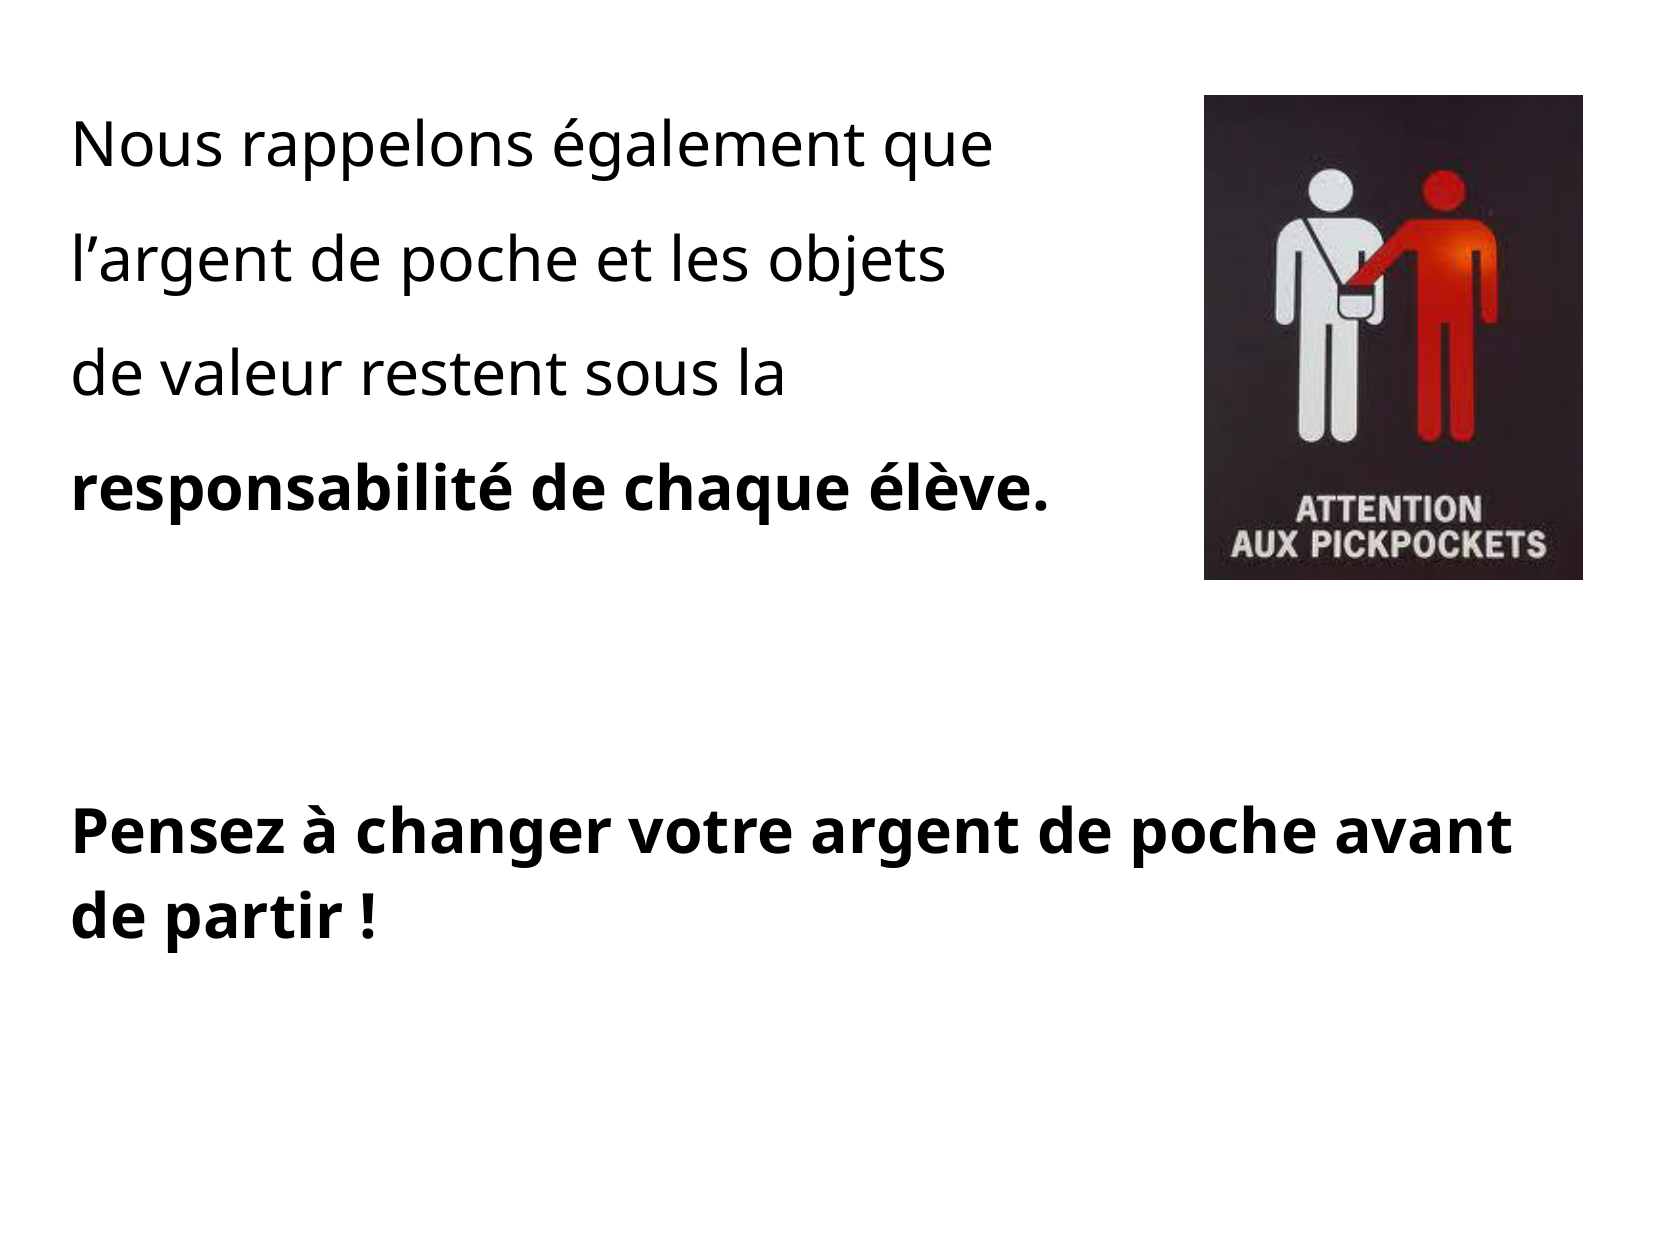

# Nous rappelons également que
l’argent de poche et les objets
de valeur restent sous la
responsabilité de chaque élève.
Pensez à changer votre argent de poche avant de partir !